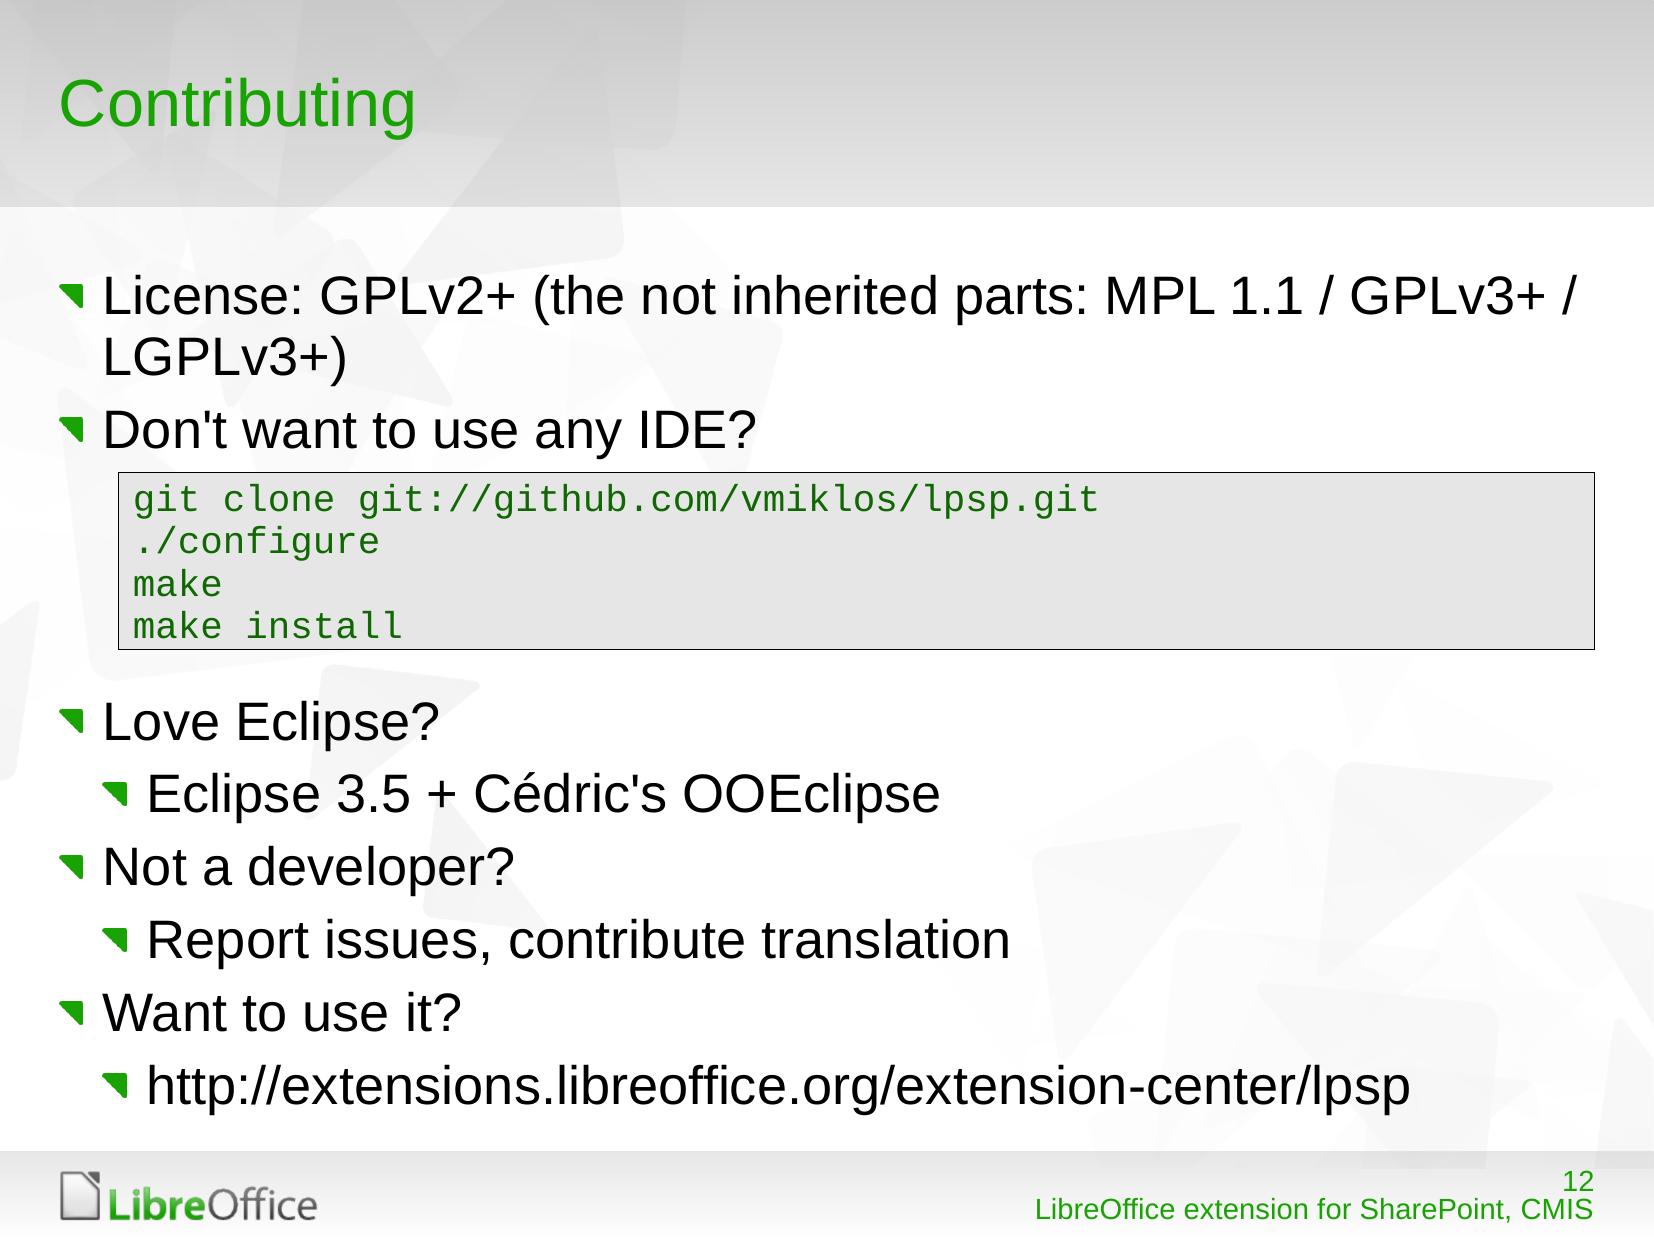

# Contributing
License: GPLv2+ (the not inherited parts: MPL 1.1 / GPLv3+ / LGPLv3+)
Don't want to use any IDE?
Love Eclipse?
Eclipse 3.5 + Cédric's OOEclipse
Not a developer?
Report issues, contribute translation
Want to use it?
http://extensions.libreoffice.org/extension-center/lpsp
git clone git://github.com/vmiklos/lpsp.git
./configure
make
make install
12
LibreOffice extension for SharePoint, CMIS